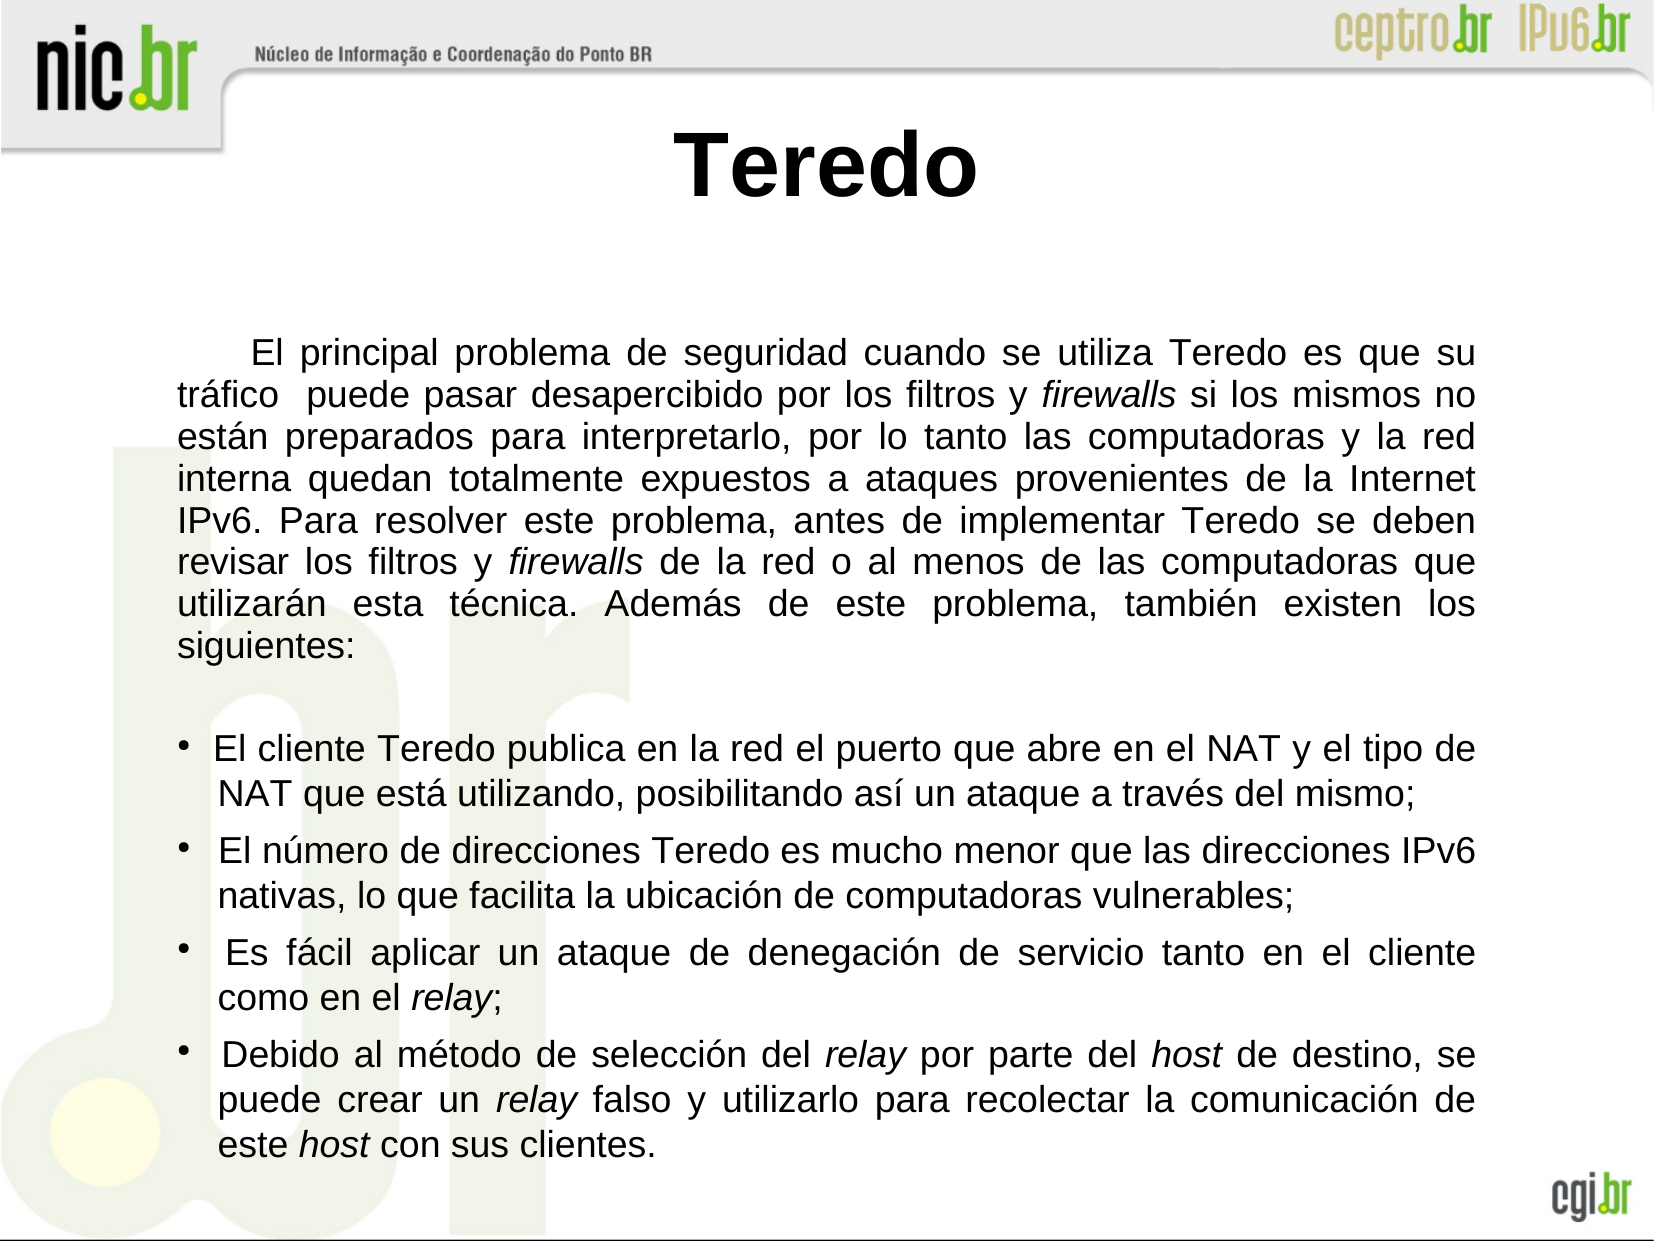

Teredo
	El principal problema de seguridad cuando se utiliza Teredo es que su tráfico puede pasar desapercibido por los filtros y firewalls si los mismos no están preparados para interpretarlo, por lo tanto las computadoras y la red interna quedan totalmente expuestos a ataques provenientes de la Internet IPv6. Para resolver este problema, antes de implementar Teredo se deben revisar los filtros y firewalls de la red o al menos de las computadoras que utilizarán esta técnica. Además de este problema, también existen los siguientes:
 El cliente Teredo publica en la red el puerto que abre en el NAT y el tipo de NAT que está utilizando, posibilitando así un ataque a través del mismo;
 	El número de direcciones Teredo es mucho menor que las direcciones IPv6 nativas, lo que facilita la ubicación de computadoras vulnerables;
 	Es fácil aplicar un ataque de denegación de servicio tanto en el cliente como en el relay;
 	Debido al método de selección del relay por parte del host de destino, se puede crear un relay falso y utilizarlo para recolectar la comunicación de este host con sus clientes.